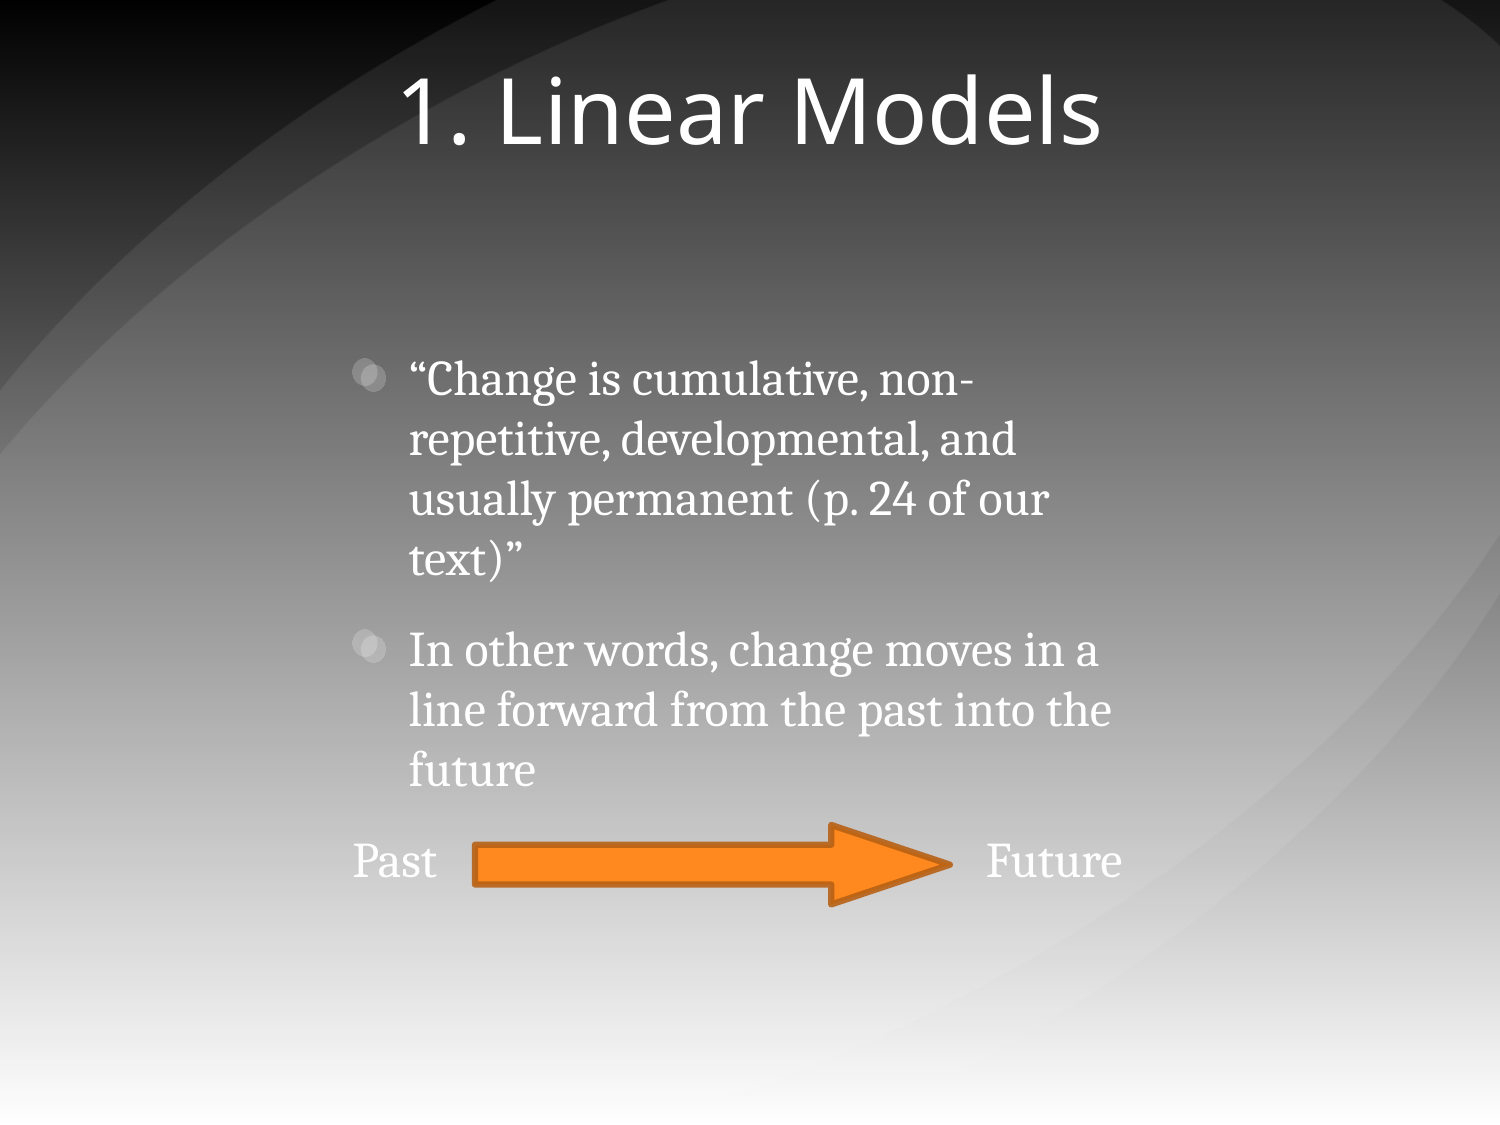

# 1. Linear Models
“Change is cumulative, non-repetitive, developmental, and usually permanent (p. 24 of our text)”
In other words, change moves in a line forward from the past into the future
Past Future